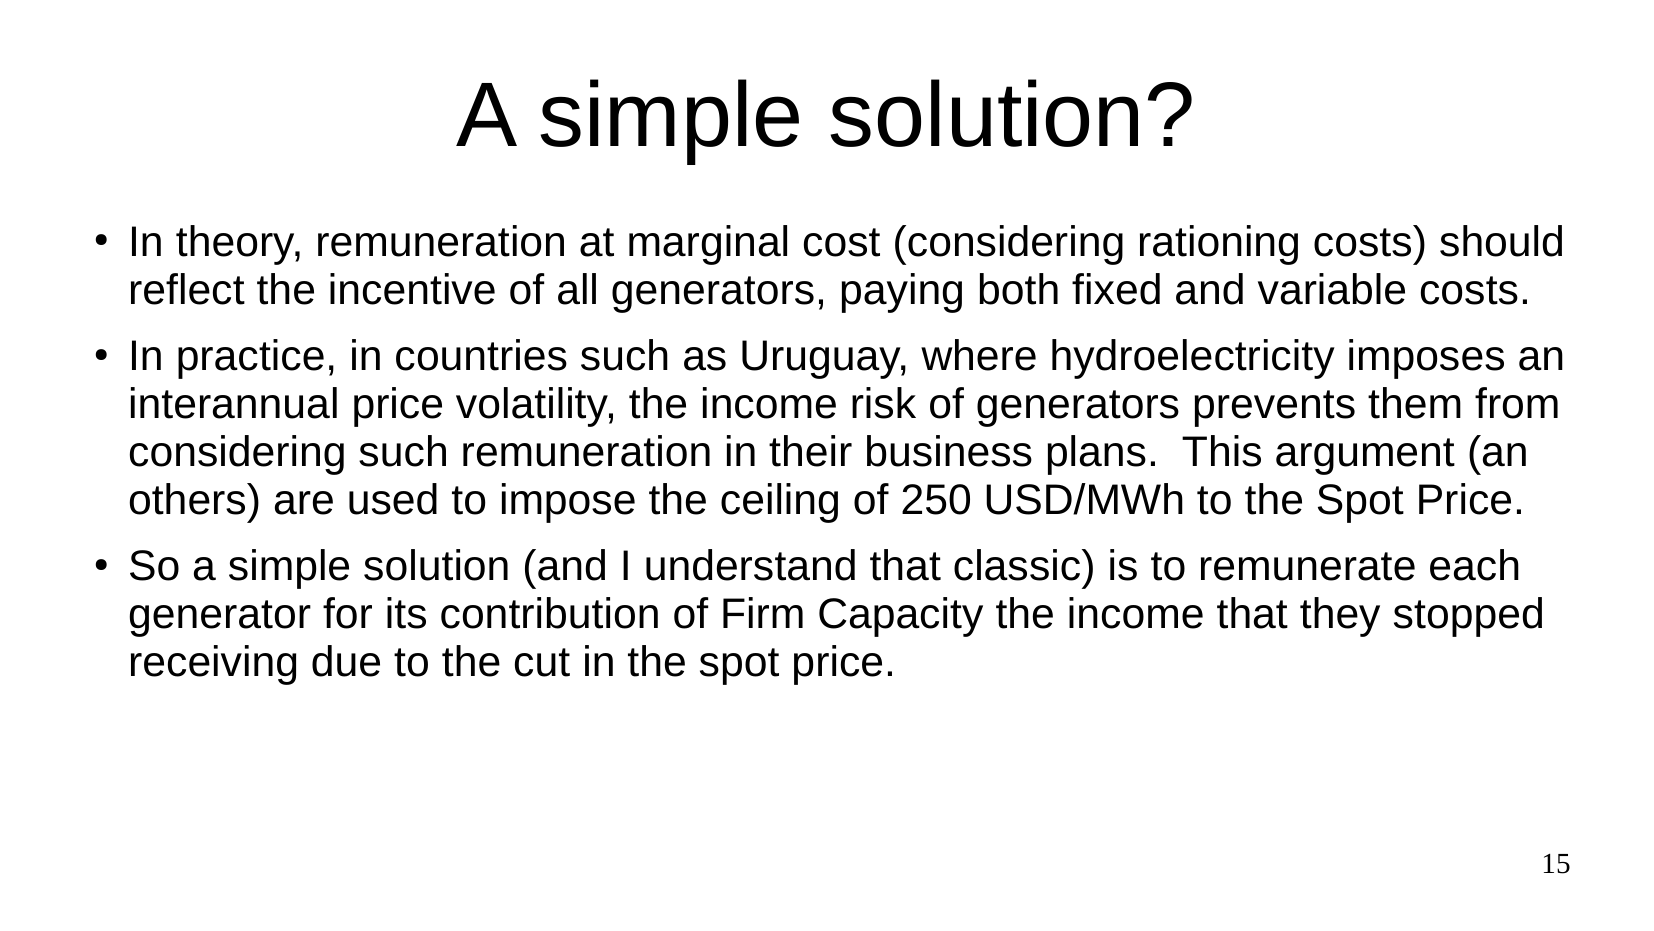

# A simple solution?
In theory, remuneration at marginal cost (considering rationing costs) should reflect the incentive of all generators, paying both fixed and variable costs.
In practice, in countries such as Uruguay, where hydroelectricity imposes an interannual price volatility, the income risk of generators prevents them from considering such remuneration in their business plans. This argument (an others) are used to impose the ceiling of 250 USD/MWh to the Spot Price.
So a simple solution (and I understand that classic) is to remunerate each generator for its contribution of Firm Capacity the income that they stopped receiving due to the cut in the spot price.
15